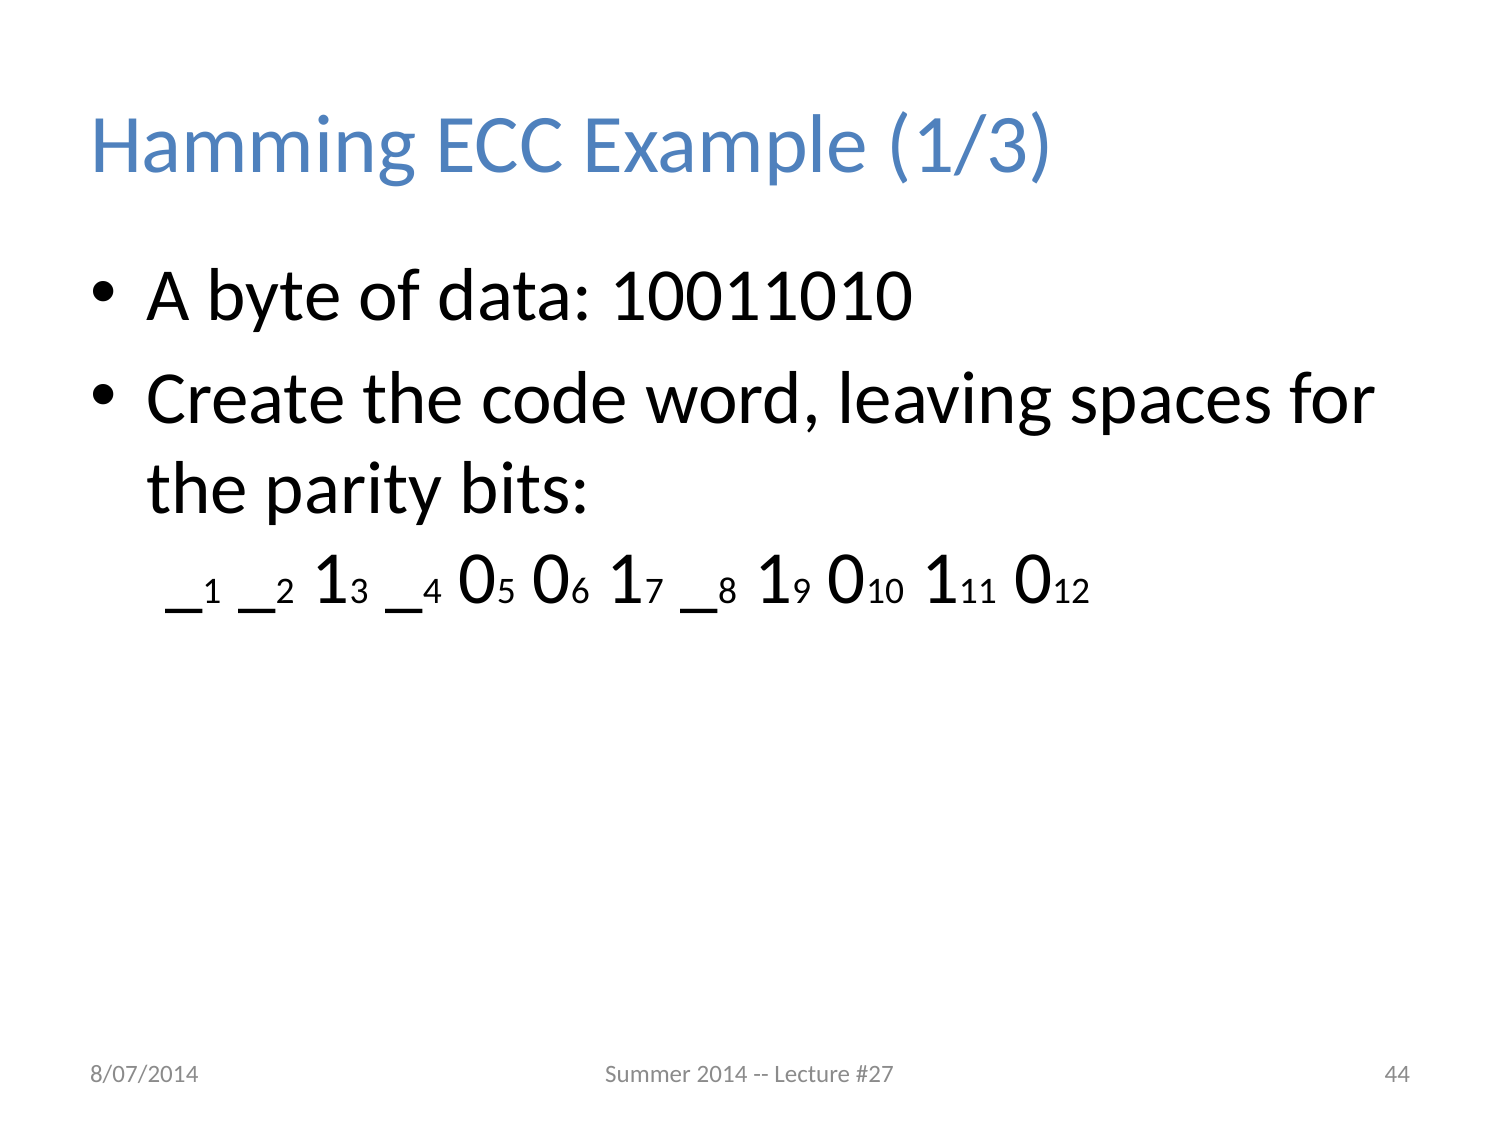

# Hamming ECC Example (1/3)
A byte of data: 10011010
Create the code word, leaving spaces for the parity bits:
	_1 _2 13 _4 05 06 17 _8 19 010 111 012
8/07/2014
Summer 2014 -- Lecture #27